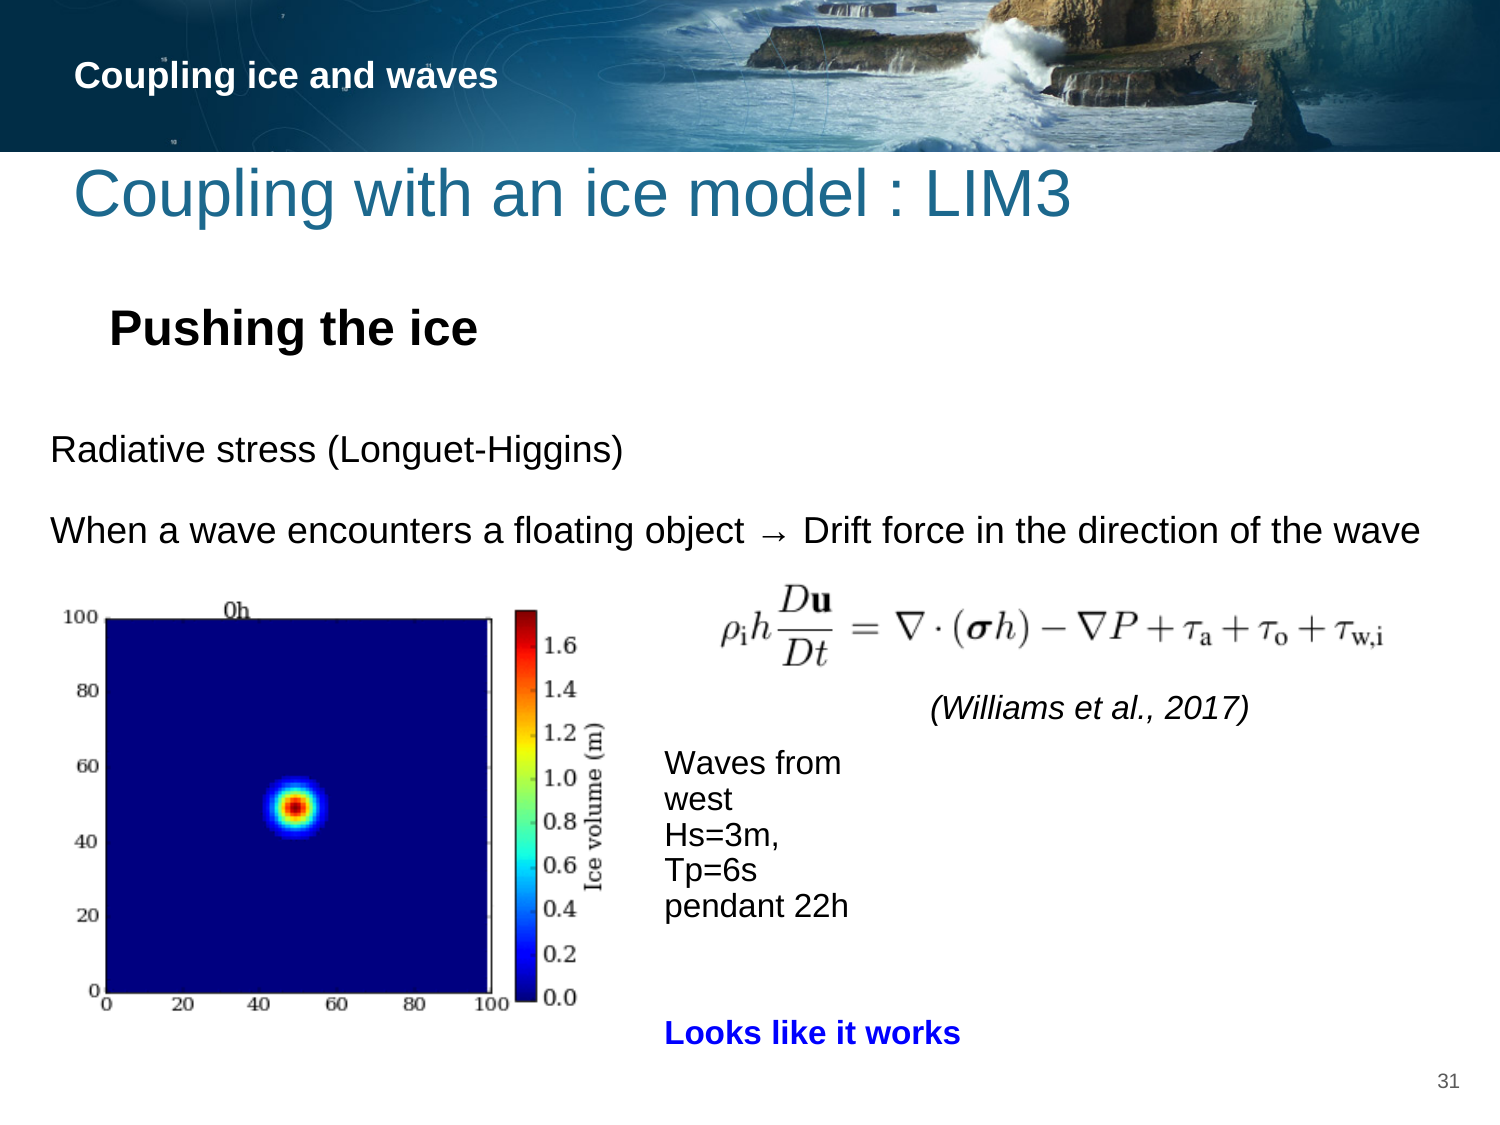

Coupling ice and waves
# Coupling with an ice model : LIM3
Pushing the ice
Radiative stress (Longuet-Higgins)
When a wave encounters a floating object → Drift force in the direction of the wave
(Williams et al., 2017)
Waves from west
Hs=3m, Tp=6s pendant 22h
Looks like it works